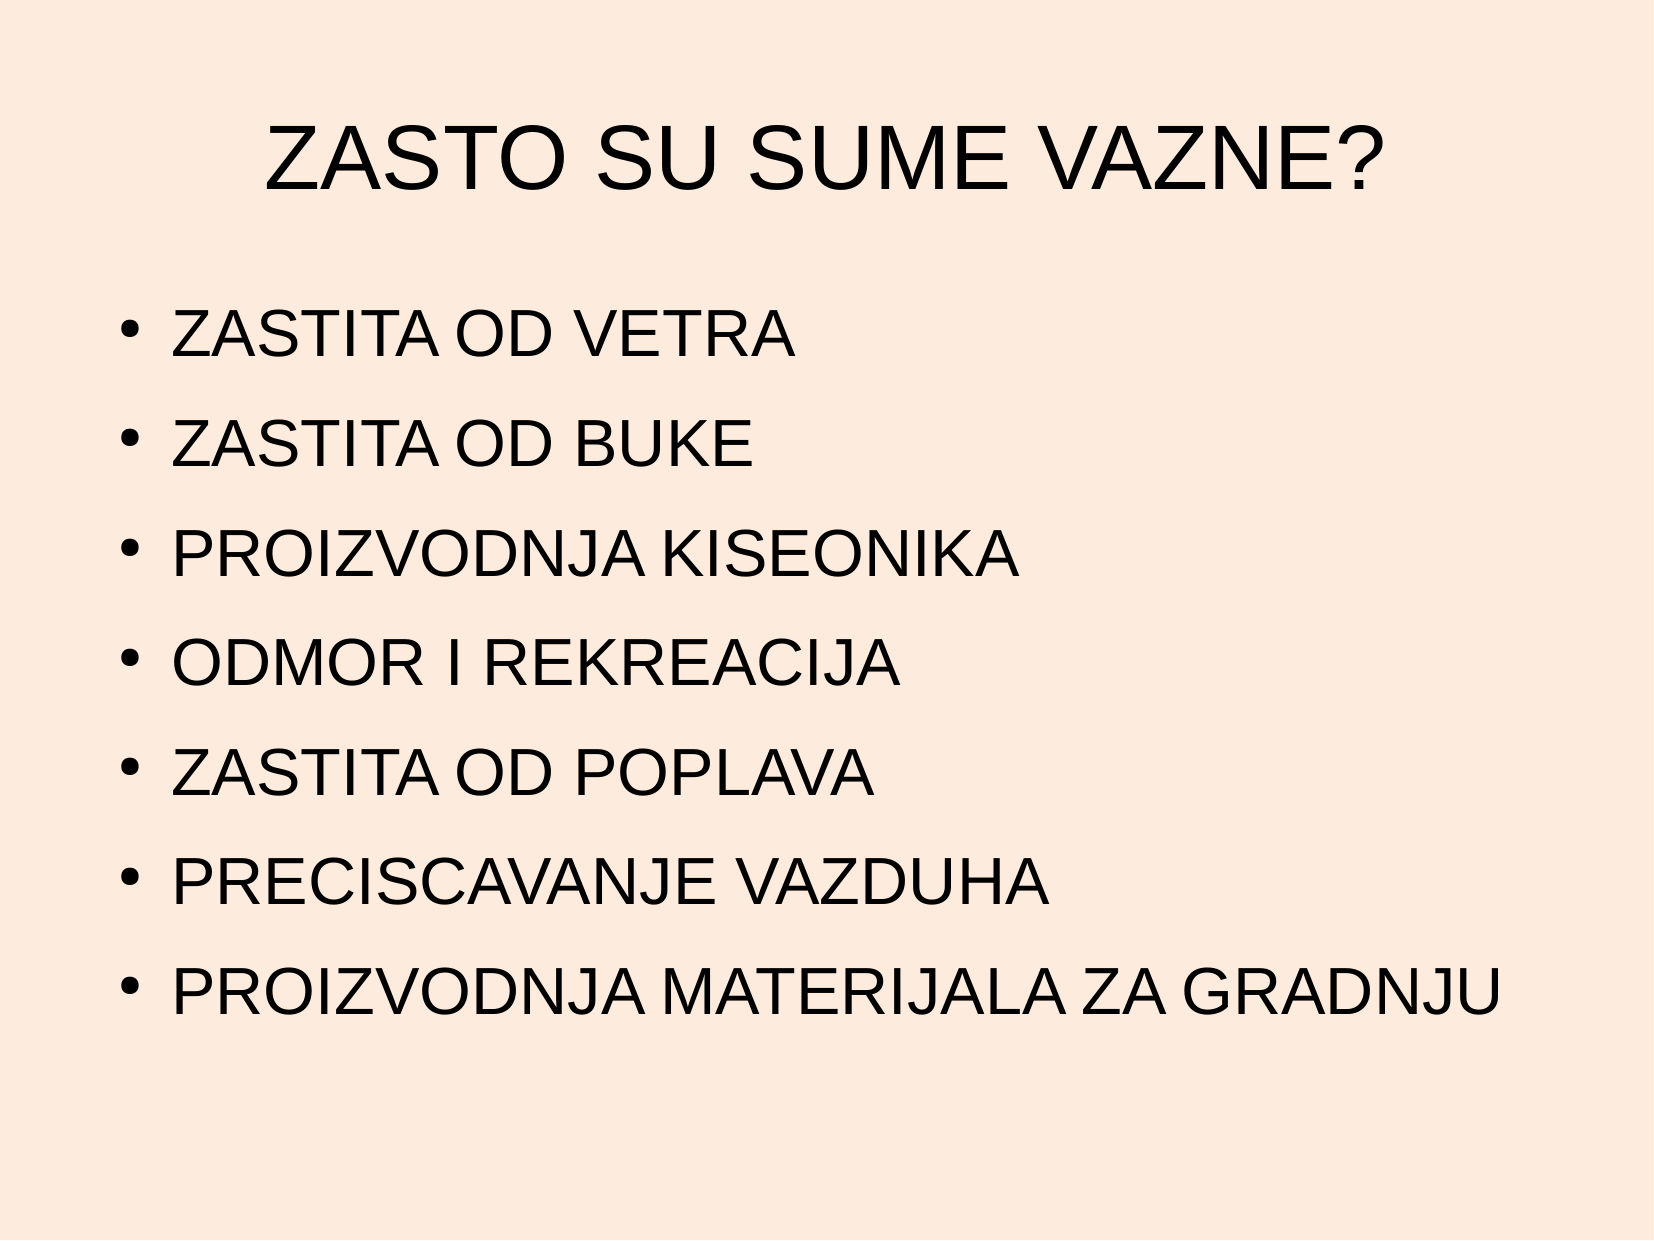

# ZASTO SU SUME VAZNE?
ZASTITA OD VETRA
ZASTITA OD BUKE
PROIZVODNJA KISEONIKA
ODMOR I REKREACIJA
ZASTITA OD POPLAVA
PRECISCAVANJE VAZDUHA
PROIZVODNJA MATERIJALA ZA GRADNJU